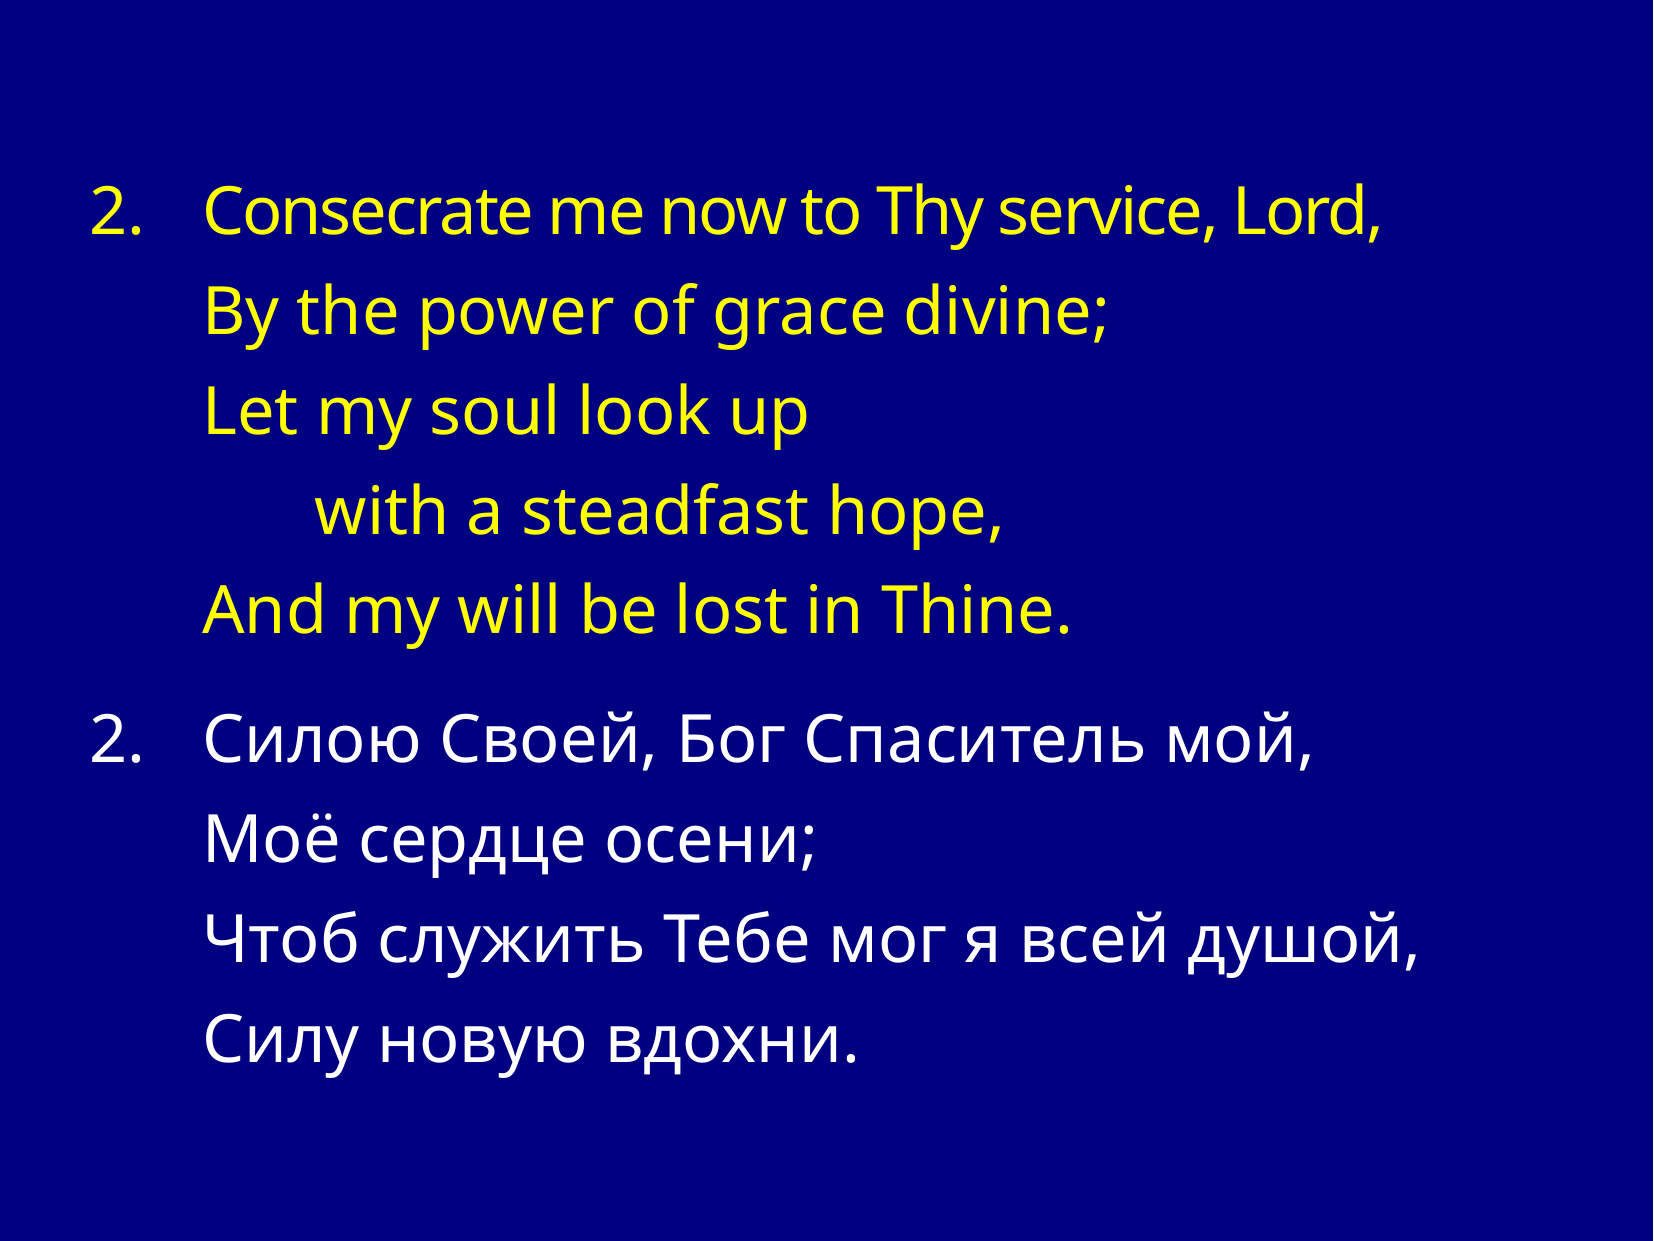

2.	Consecrate me now to Thy service, Lord,
	By the power of grace divine;
	Let my soul look up
		with a steadfast hope,
	And my will be lost in Thine.
2.	Силою Своей, Бог Спаситель мой,
	Моё сердце осени;
	Чтоб служить Тебе мог я всей душой,
	Силу новую вдохни.